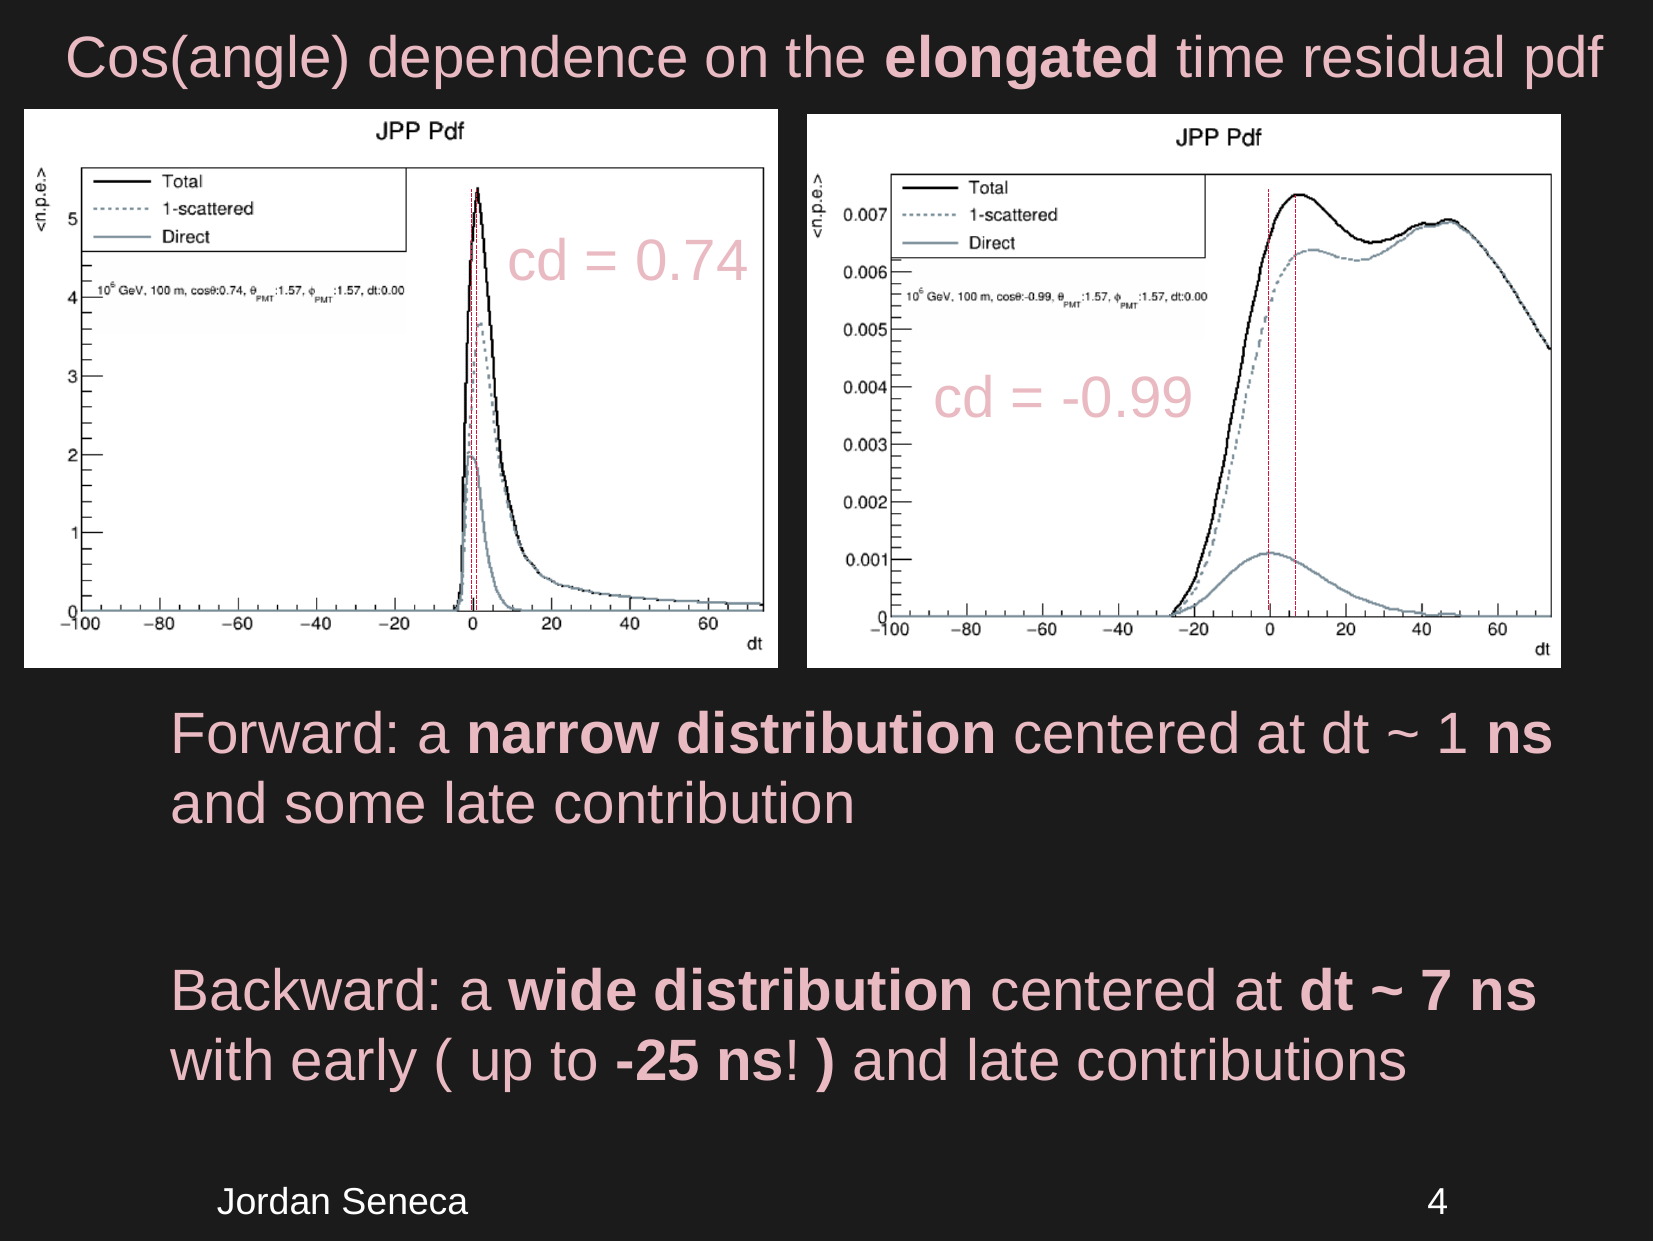

Cos(angle) dependence on the elongated time residual pdf
cd = 0.74
Plot information
cd = -0.99
Forward: a narrow distribution centered at dt ~ 1 ns and some late contribution
Backward: a wide distribution centered at dt ~ 7 ns with early ( up to -25 ns! ) and late contributions